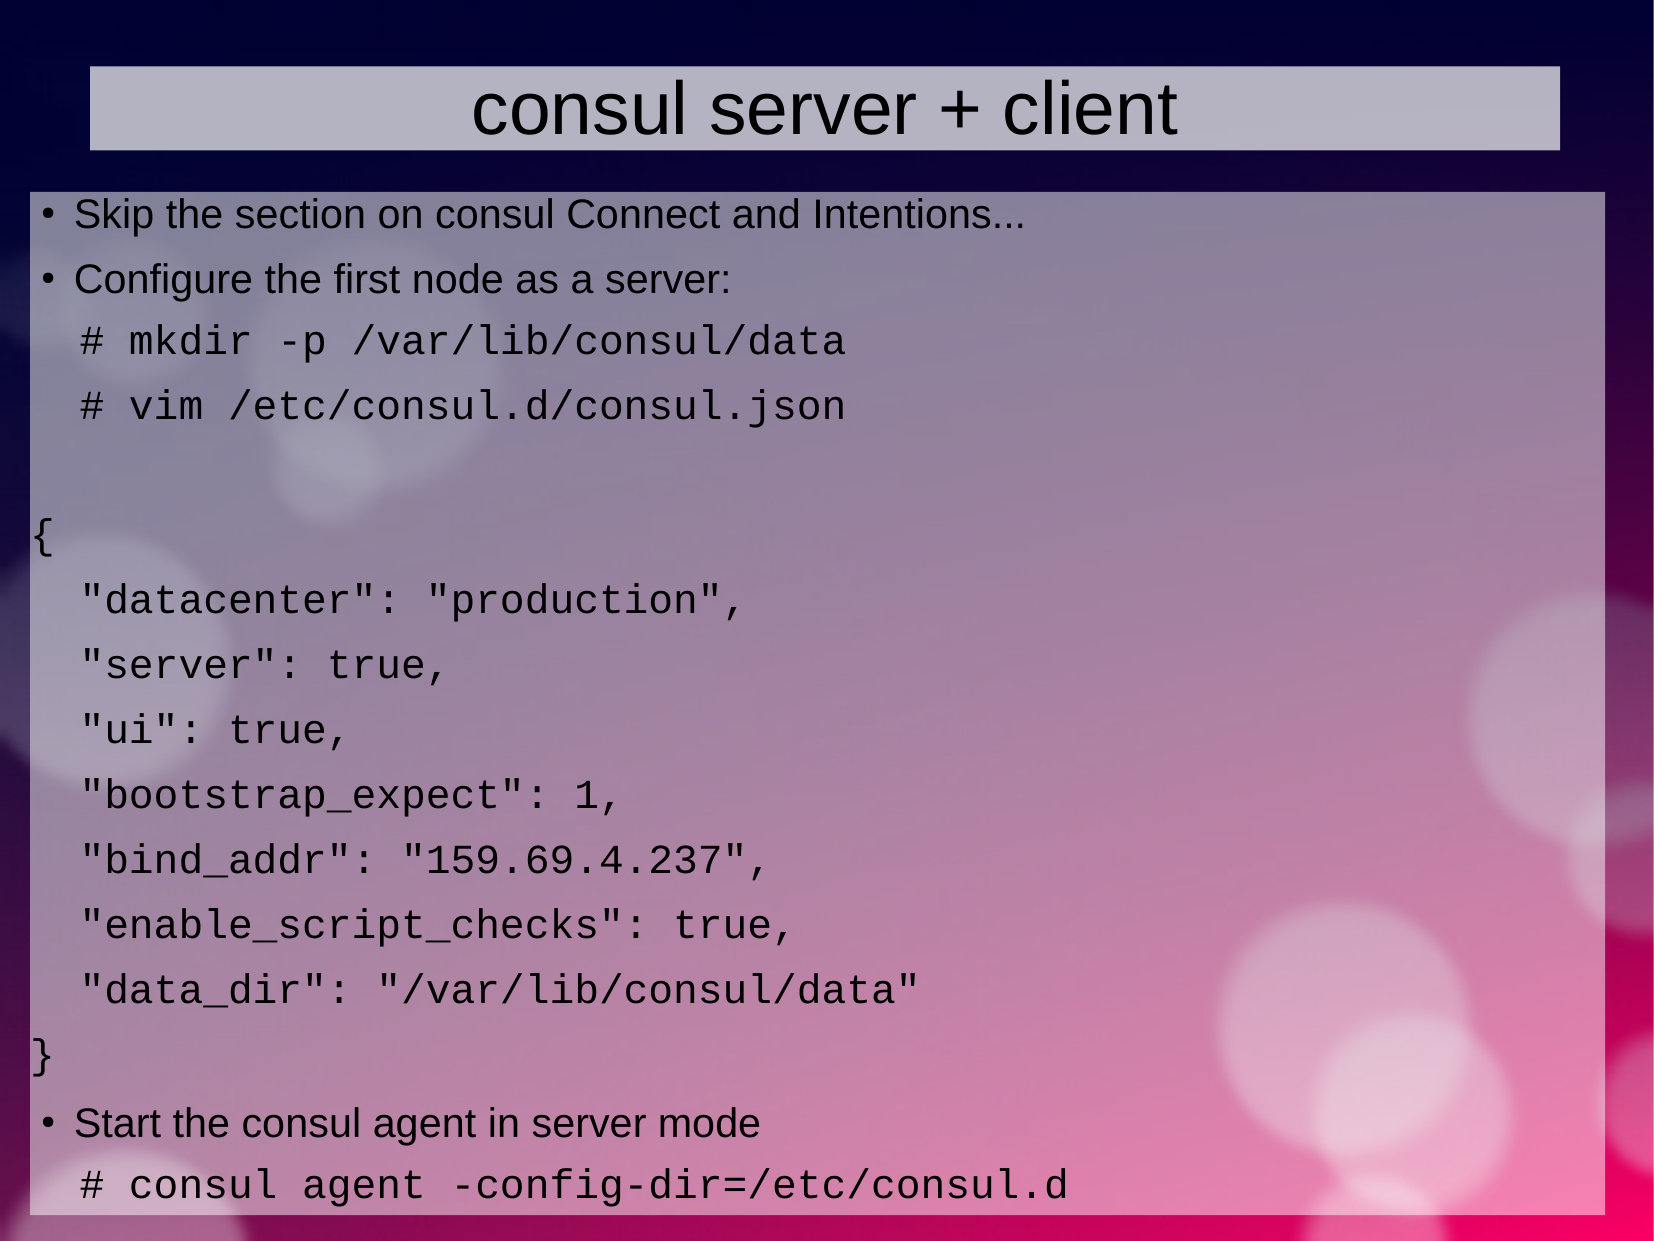

consul server + client
# Skip the section on consul Connect and Intentions...
Configure the first node as a server:
 # mkdir -p /var/lib/consul/data
 # vim /etc/consul.d/consul.json
{
 "datacenter": "production",
 "server": true,
 "ui": true,
 "bootstrap_expect": 1,
 "bind_addr": "159.69.4.237",
 "enable_script_checks": true,
 "data_dir": "/var/lib/consul/data"
}
Start the consul agent in server mode
 # consul agent -config-dir=/etc/consul.d